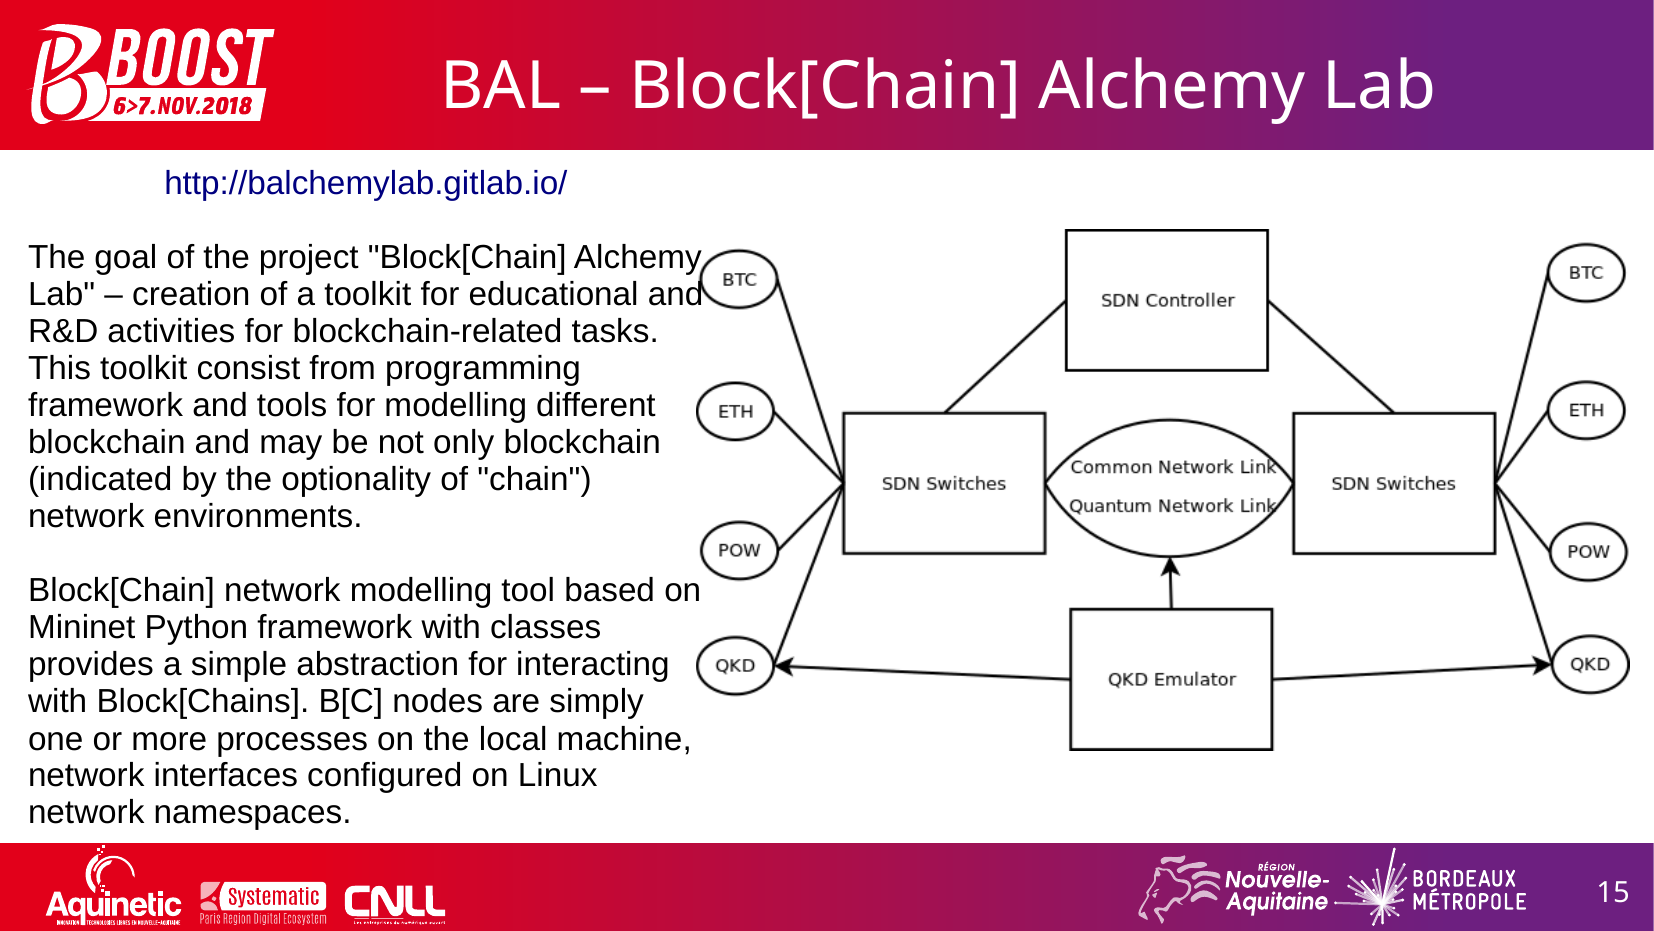

# BAL – Block[Chain] Alchemy Lab
http://balchemylab.gitlab.io/
The goal of the project "Block[Chain] Alchemy Lab" ‒ creation of a toolkit for educational and R&D activities for blockchain-related tasks. This toolkit consist from programming framework and tools for modelling different blockchain and may be not only blockchain (indicated by the optionality of "chain") network environments.
Block[Chain] network modelling tool based on Mininet Python framework with classes provides a simple abstraction for interacting with Block[Chains]. B[C] nodes are simply one or more processes on the local machine, network interfaces configured on Linux network namespaces.
15